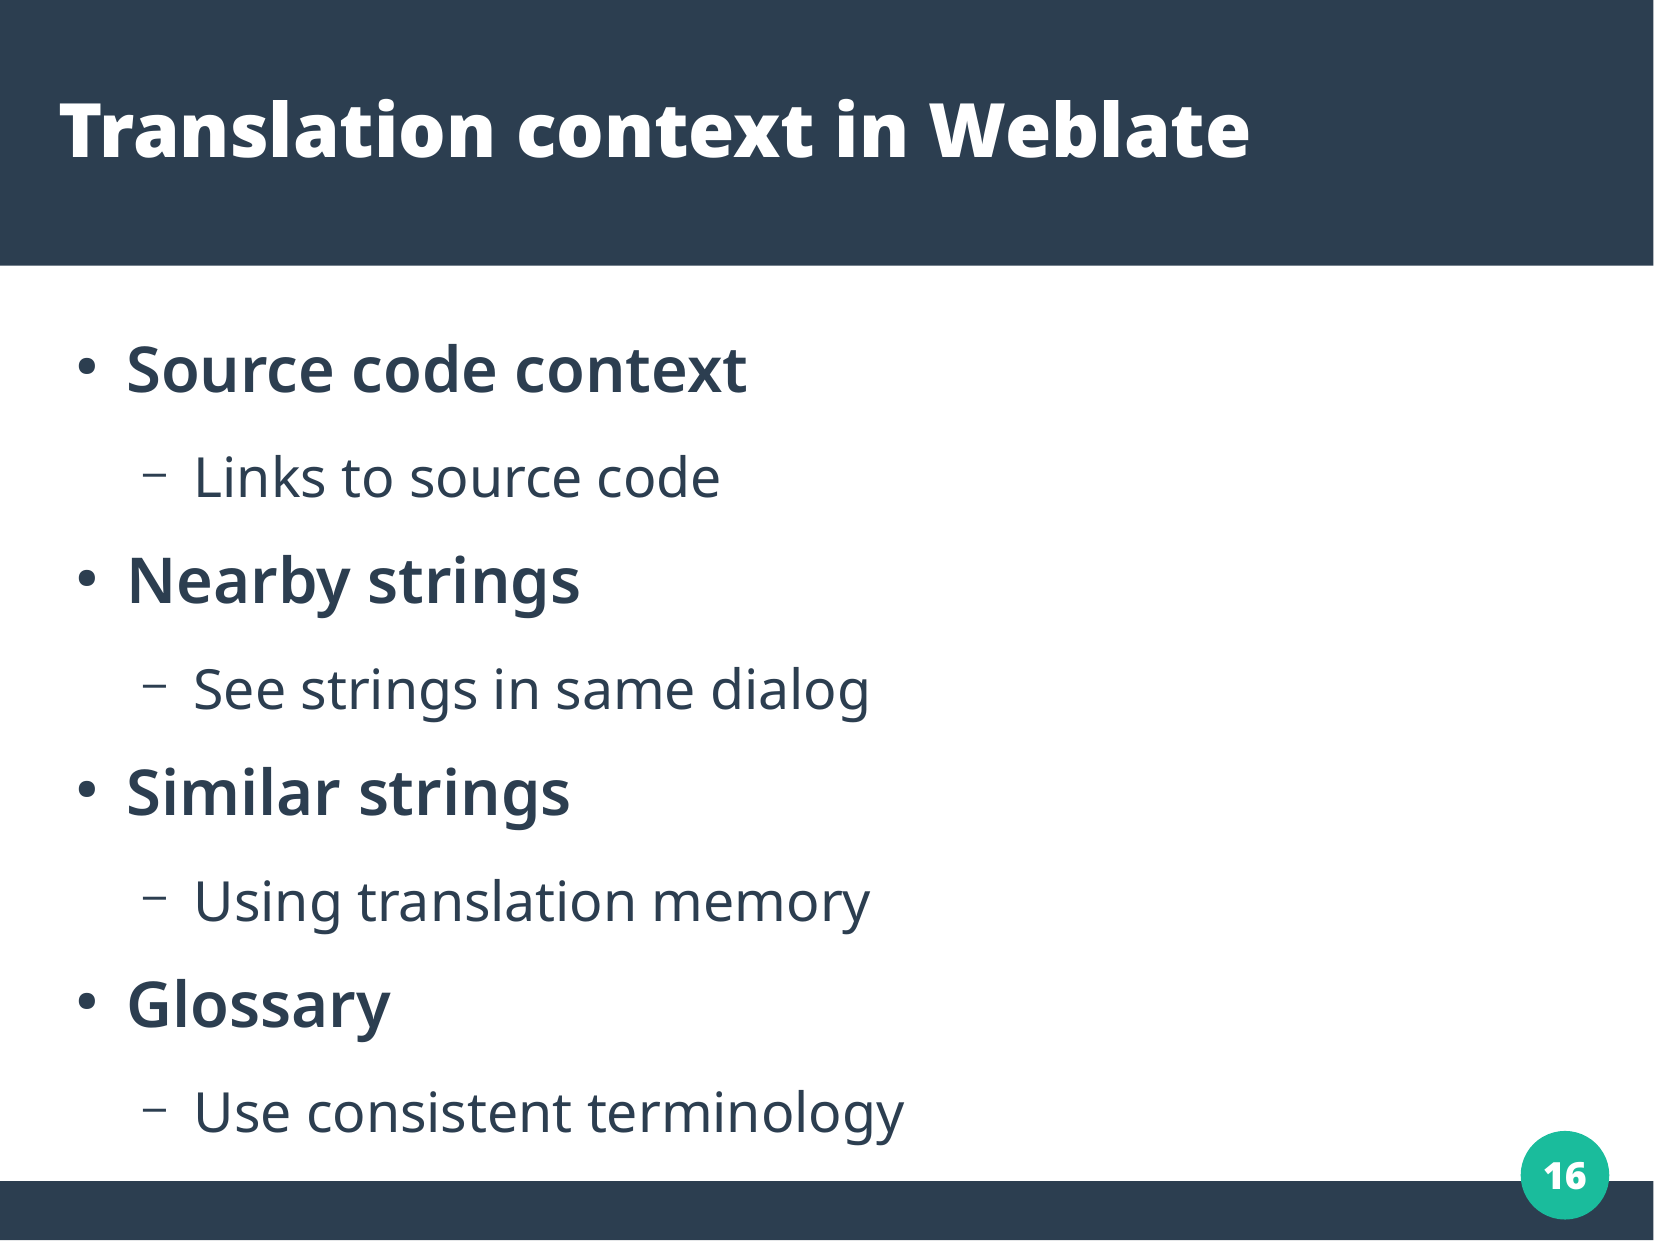

# Translation context in Weblate
Source code context
Links to source code
Nearby strings
See strings in same dialog
Similar strings
Using translation memory
Glossary
Use consistent terminology
16